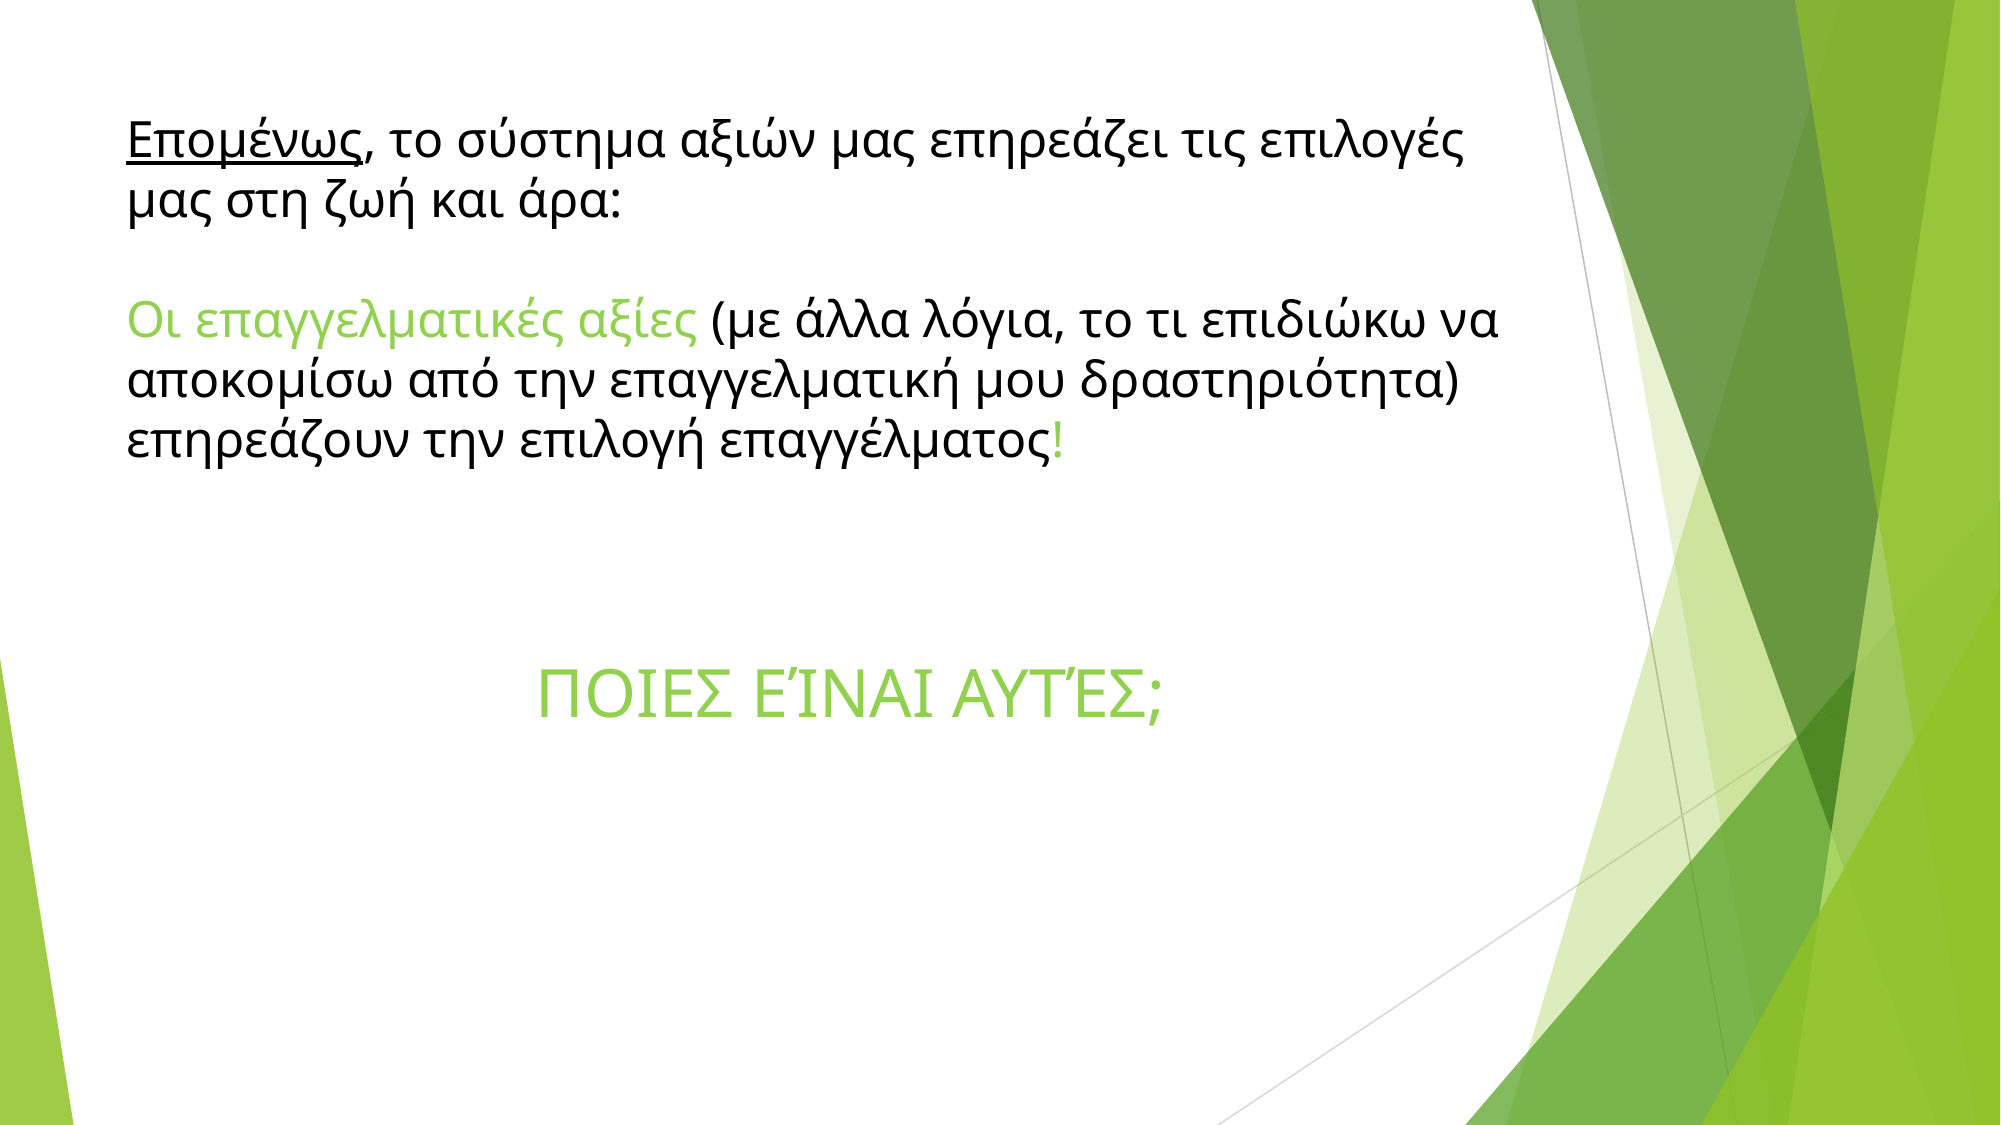

# Επομένως, το σύστημα αξιών μας επηρεάζει τις επιλογές μας στη ζωή και άρα: Οι επαγγελματικές αξίες (με άλλα λόγια, το τι επιδιώκω να αποκομίσω από την επαγγελματική μου δραστηριότητα) επηρεάζουν την επιλογή επαγγέλματος!
ΠΟΙΕΣ ΕΊΝΑΙ ΑΥΤΈΣ;